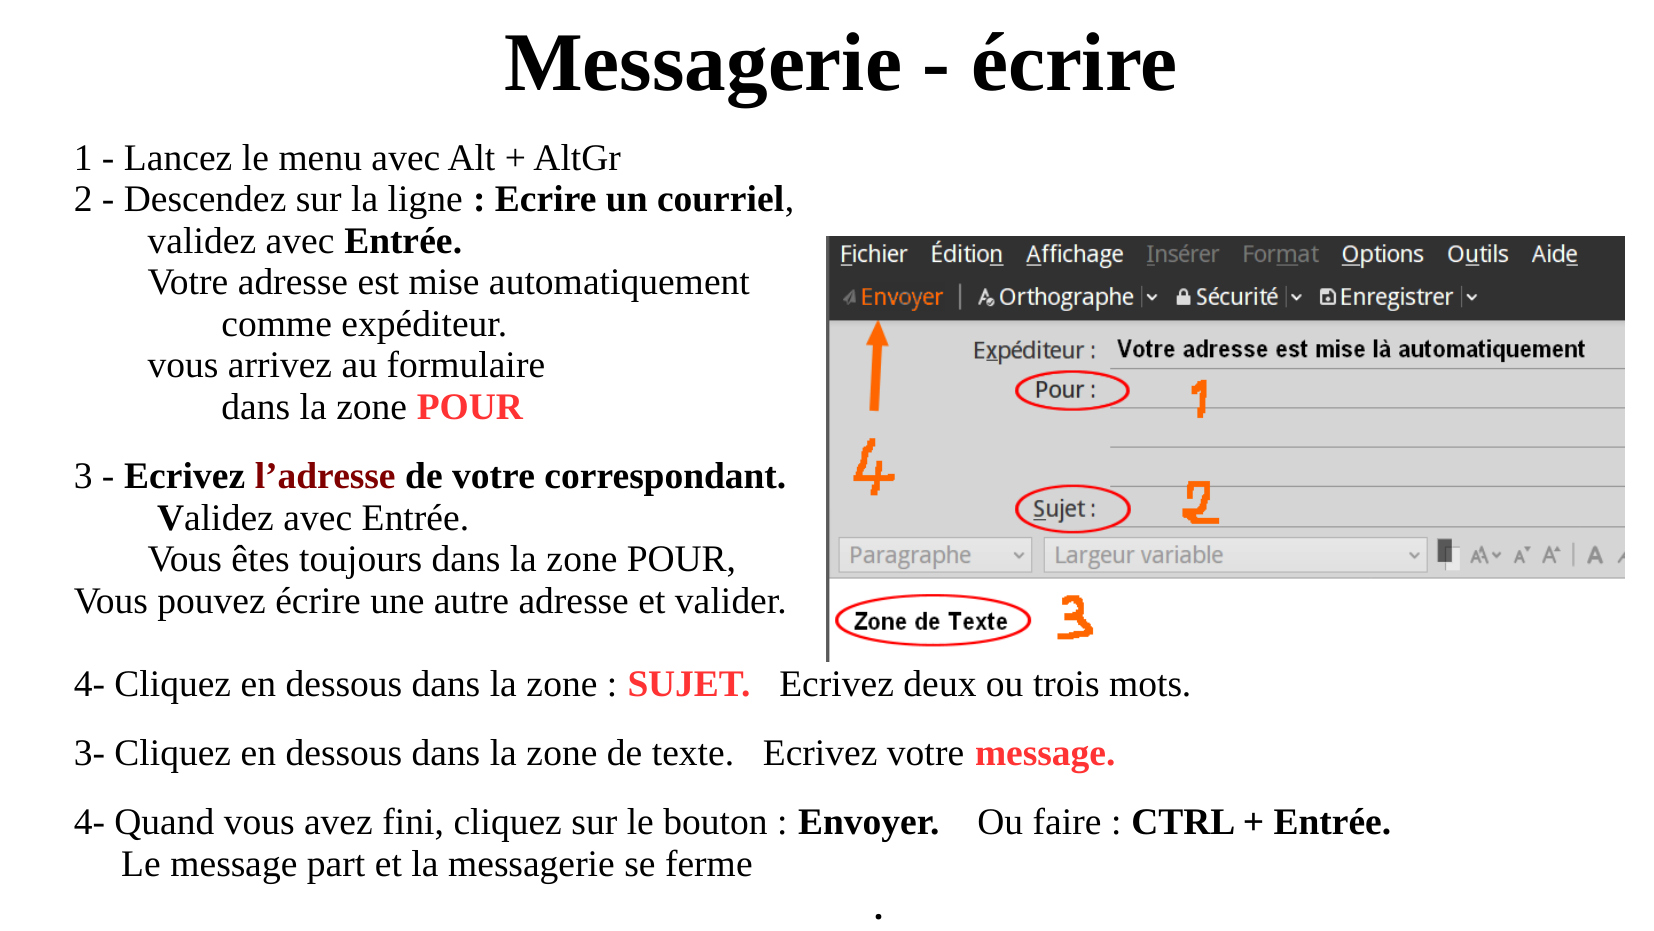

Messagerie - écrire
1 - Lancez le menu avec Alt + AltGr
2 - Descendez sur la ligne : Ecrire un courriel,
	validez avec Entrée.
	Votre adresse est mise automatiquement
		comme expéditeur.
	vous arrivez au formulaire
		dans la zone POUR
3 - Ecrivez l’adresse de votre correspondant.
	 Validez avec Entrée.
	Vous êtes toujours dans la zone POUR,
Vous pouvez écrire une autre adresse et valider.
4- Cliquez en dessous dans la zone : SUJET. Ecrivez deux ou trois mots.
3- Cliquez en dessous dans la zone de texte. Ecrivez votre message.
4- Quand vous avez fini, cliquez sur le bouton : Envoyer. Ou faire : CTRL + Entrée.
 Le message part et la messagerie se ferme
	.